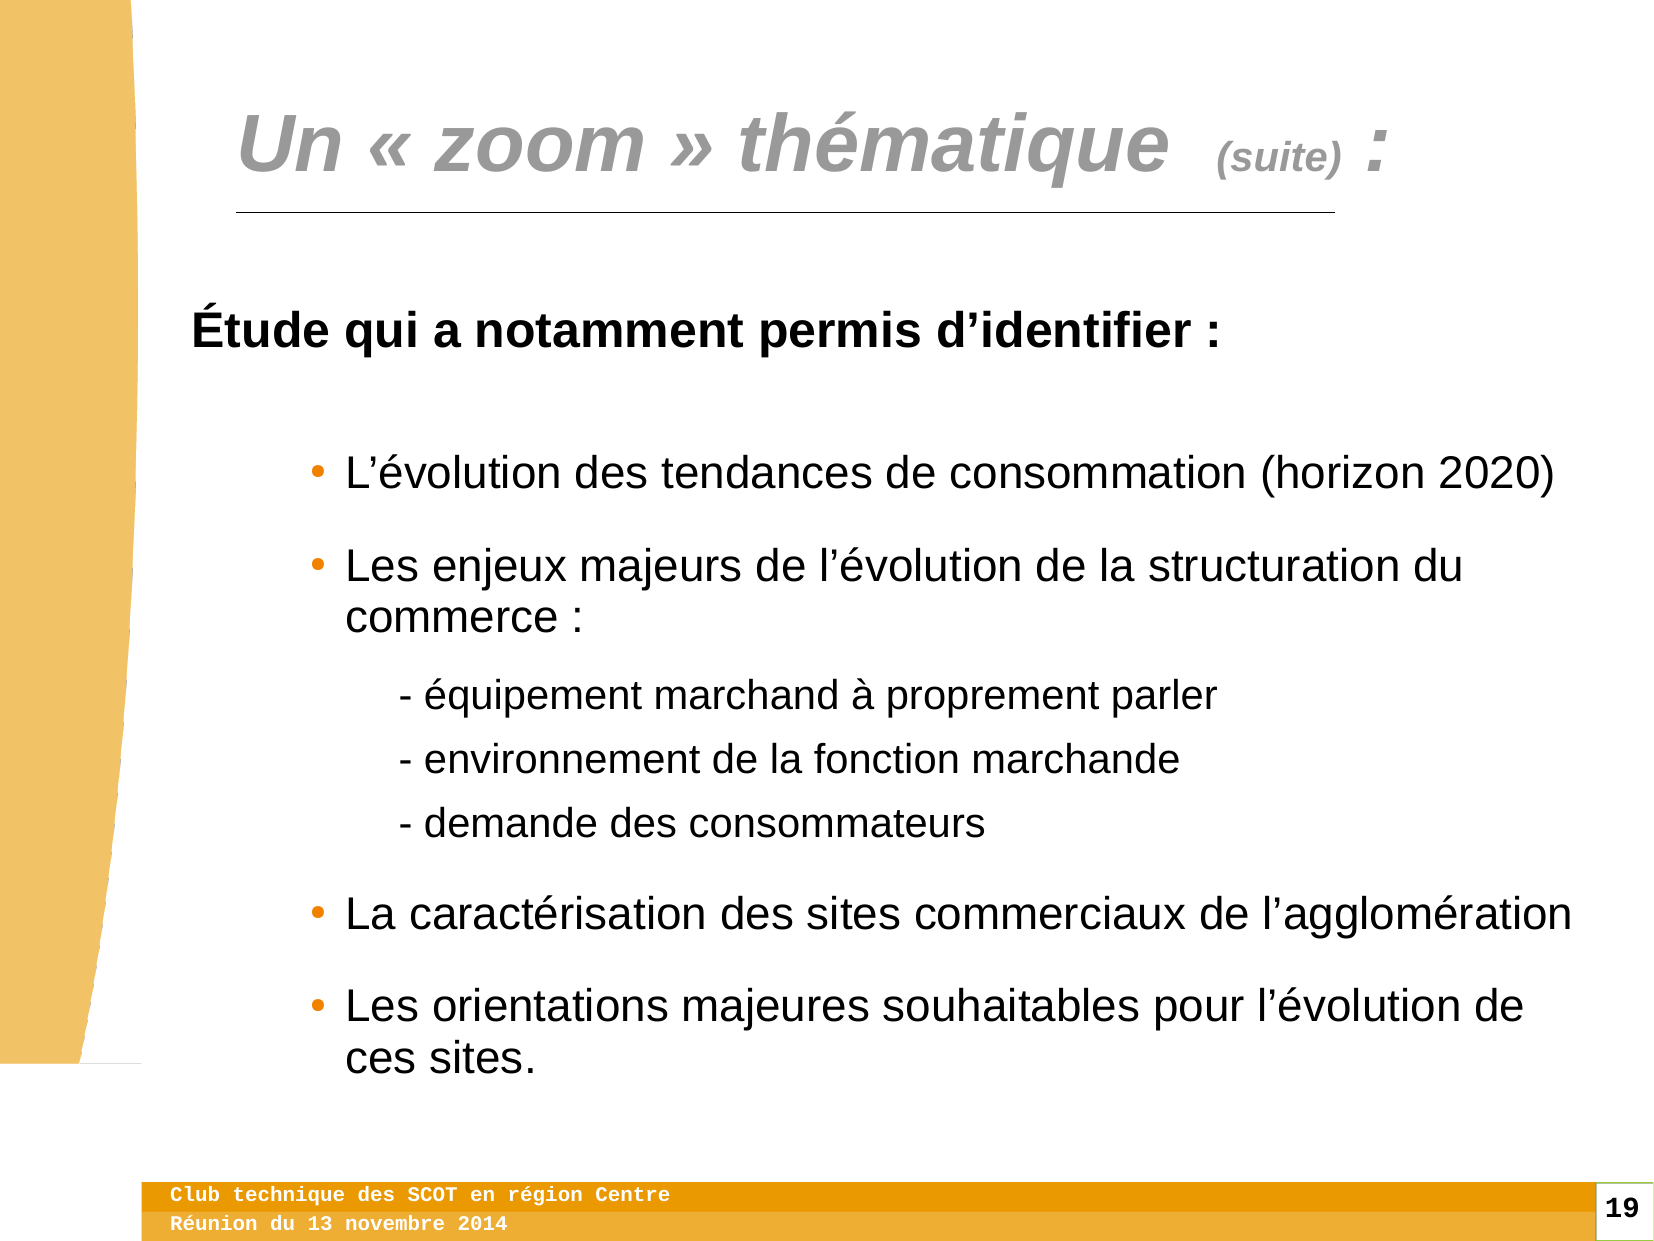

Un « zoom » thématique (suite) :
#
Étude qui a notamment permis d’identifier :
L’évolution des tendances de consommation (horizon 2020)
Les enjeux majeurs de l’évolution de la structuration du commerce :
- équipement marchand à proprement parler
- environnement de la fonction marchande
- demande des consommateurs
La caractérisation des sites commerciaux de l’agglomération
Les orientations majeures souhaitables pour l’évolution de ces sites.
Club technique des SCOT en région Centre
Réunion du 13 novembre 2014